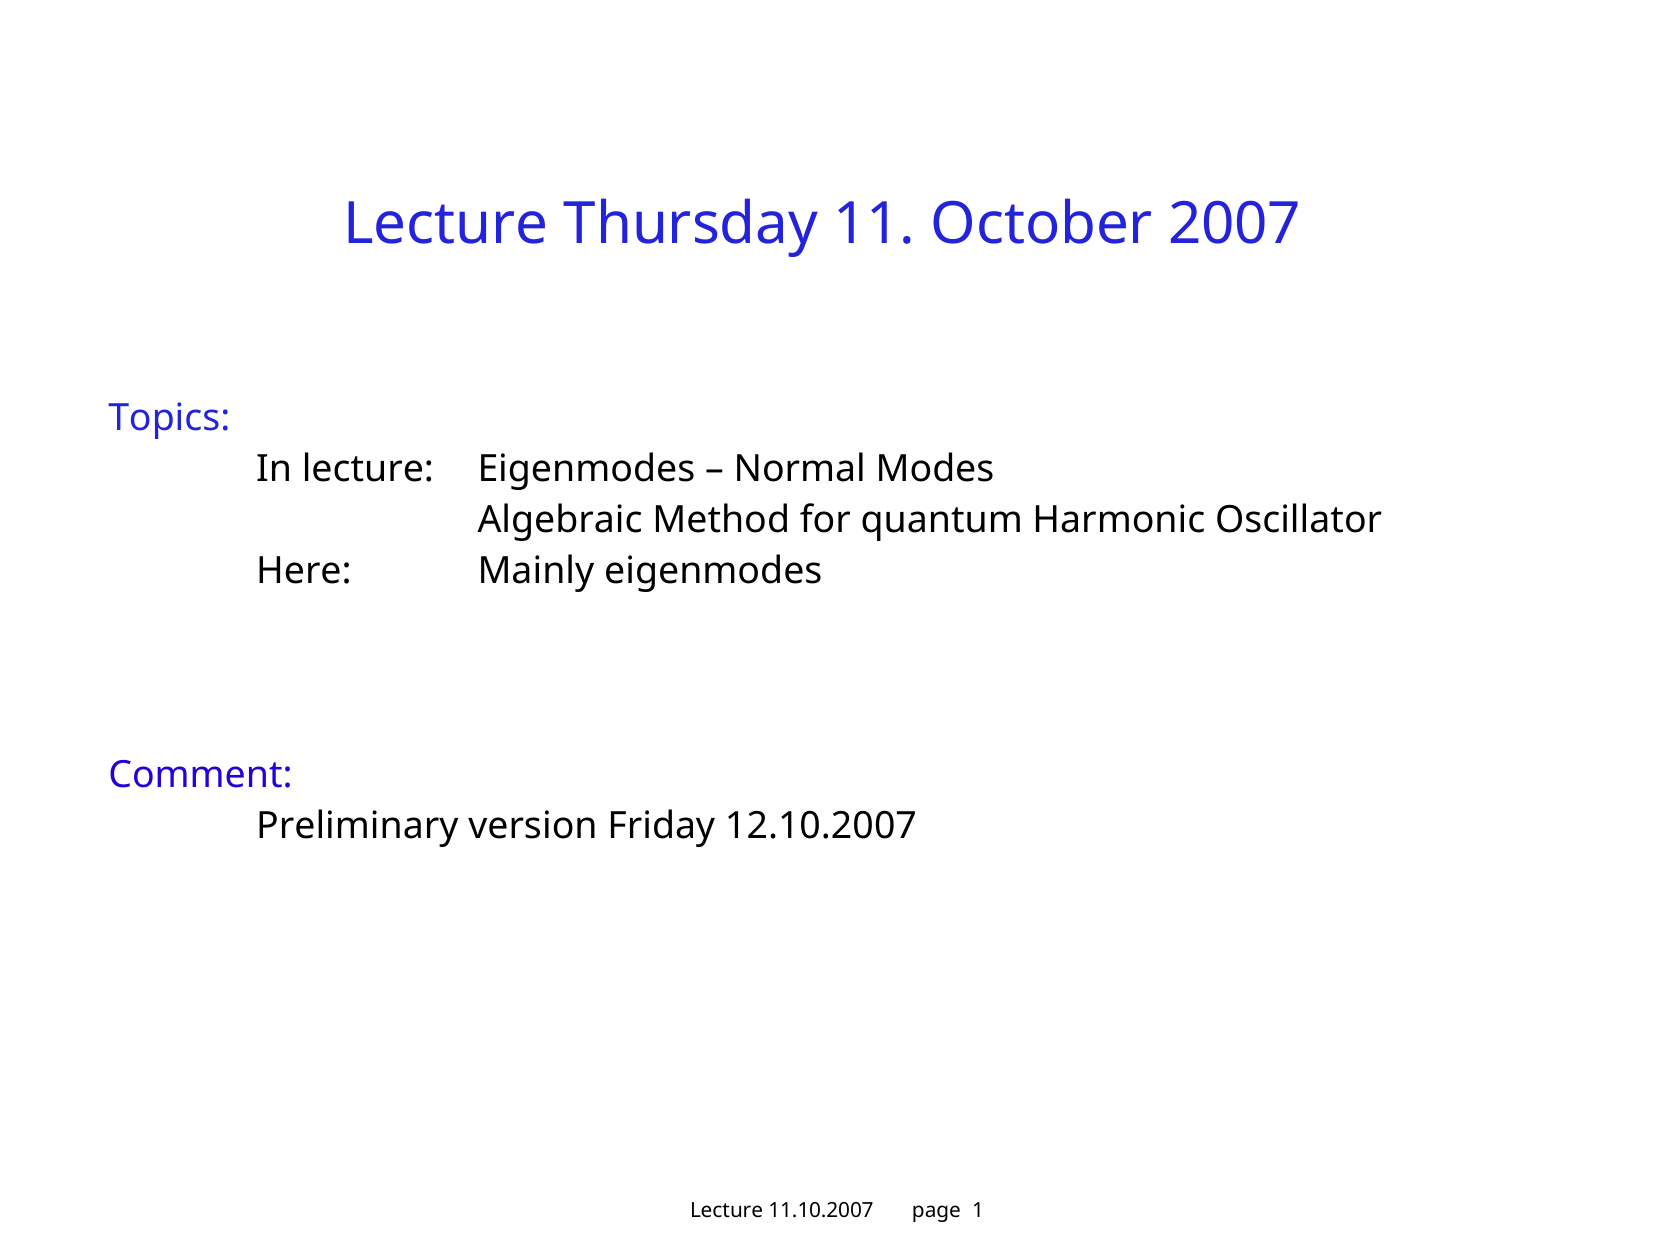

Lecture Thursday 11. October 2007
Topics:
 		In lecture: 	Eigenmodes – Normal Modes
					Algebraic Method for quantum Harmonic Oscillator
		Here: 		Mainly eigenmodes
Comment:
		Preliminary version Friday 12.10.2007